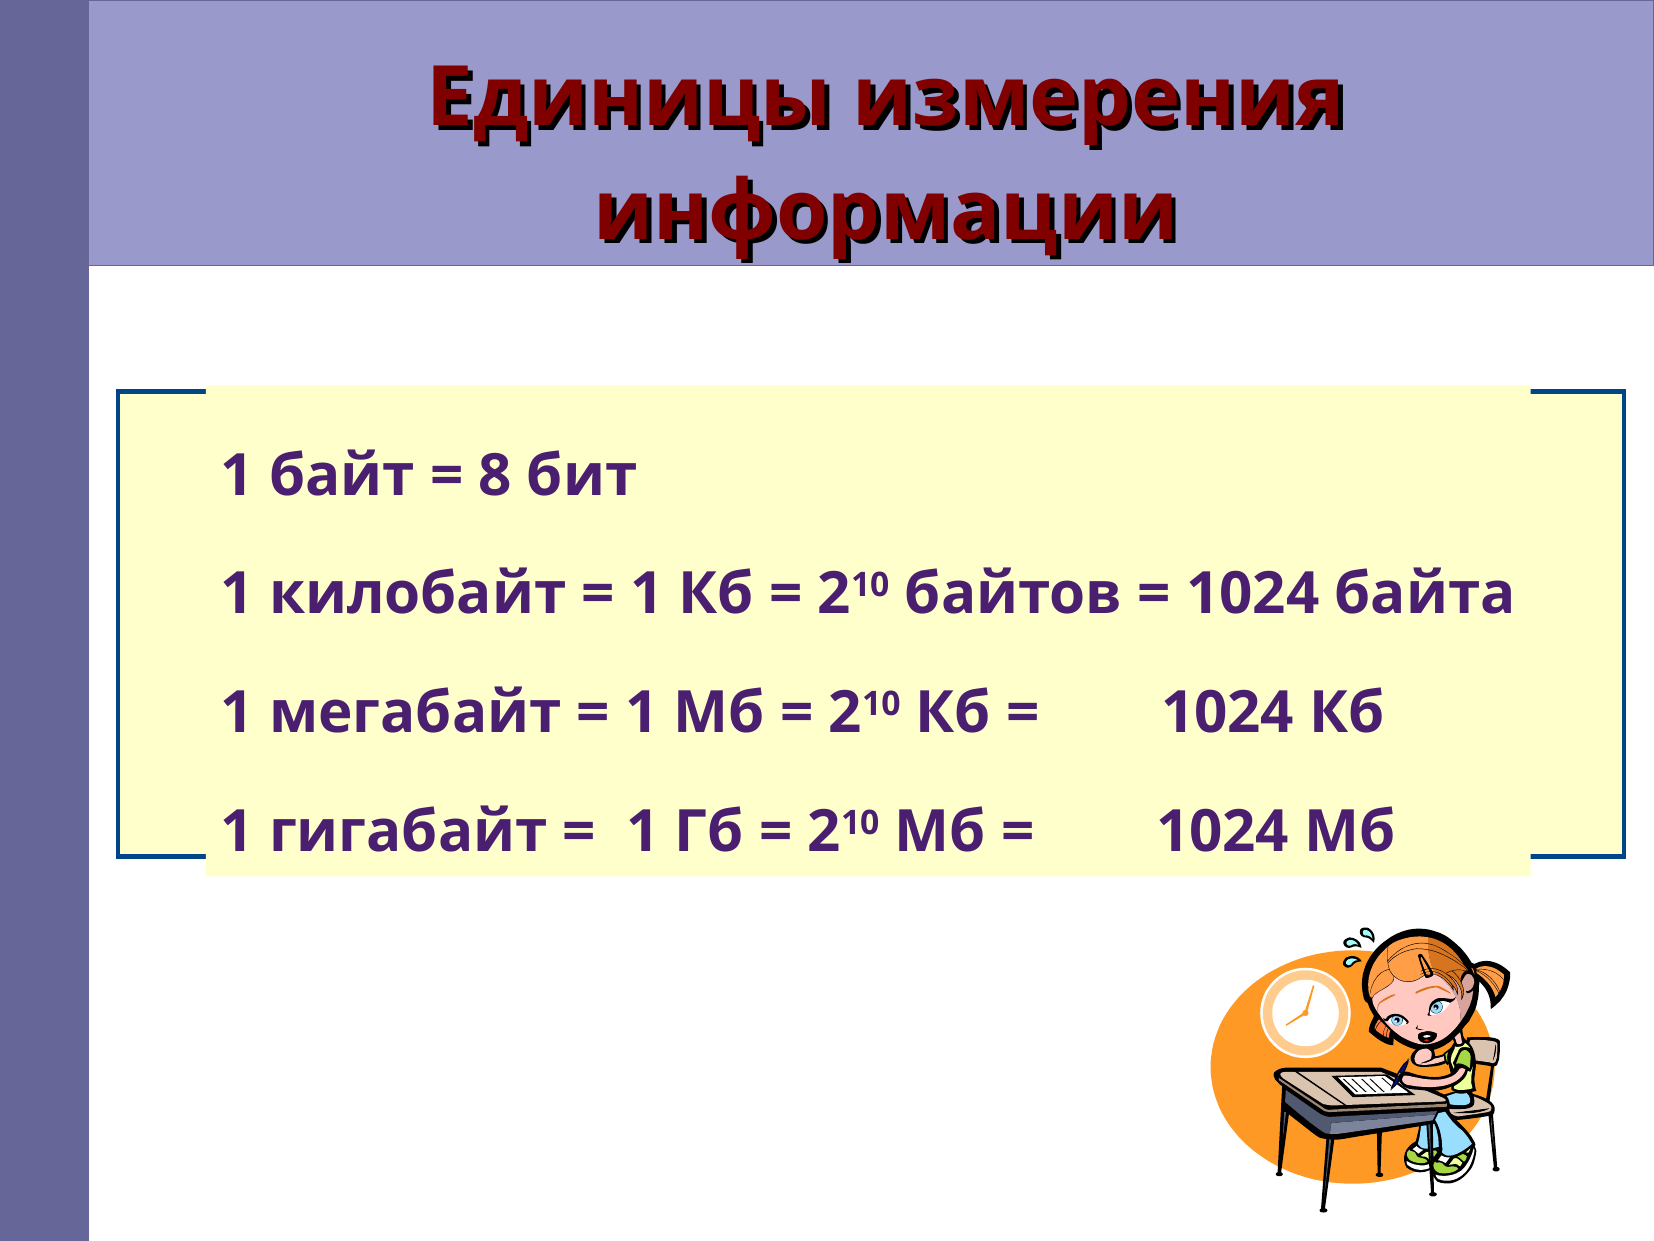

Единицы измерения информации
1 байт = 8 бит
1 килобайт = 1 Кб = 210 байтов = 1024 байта
1 мегабайт = 1 Мб = 210 Кб = 1024 Кб
1 гигабайт = 1 Гб = 210 Мб = 1024 Мб